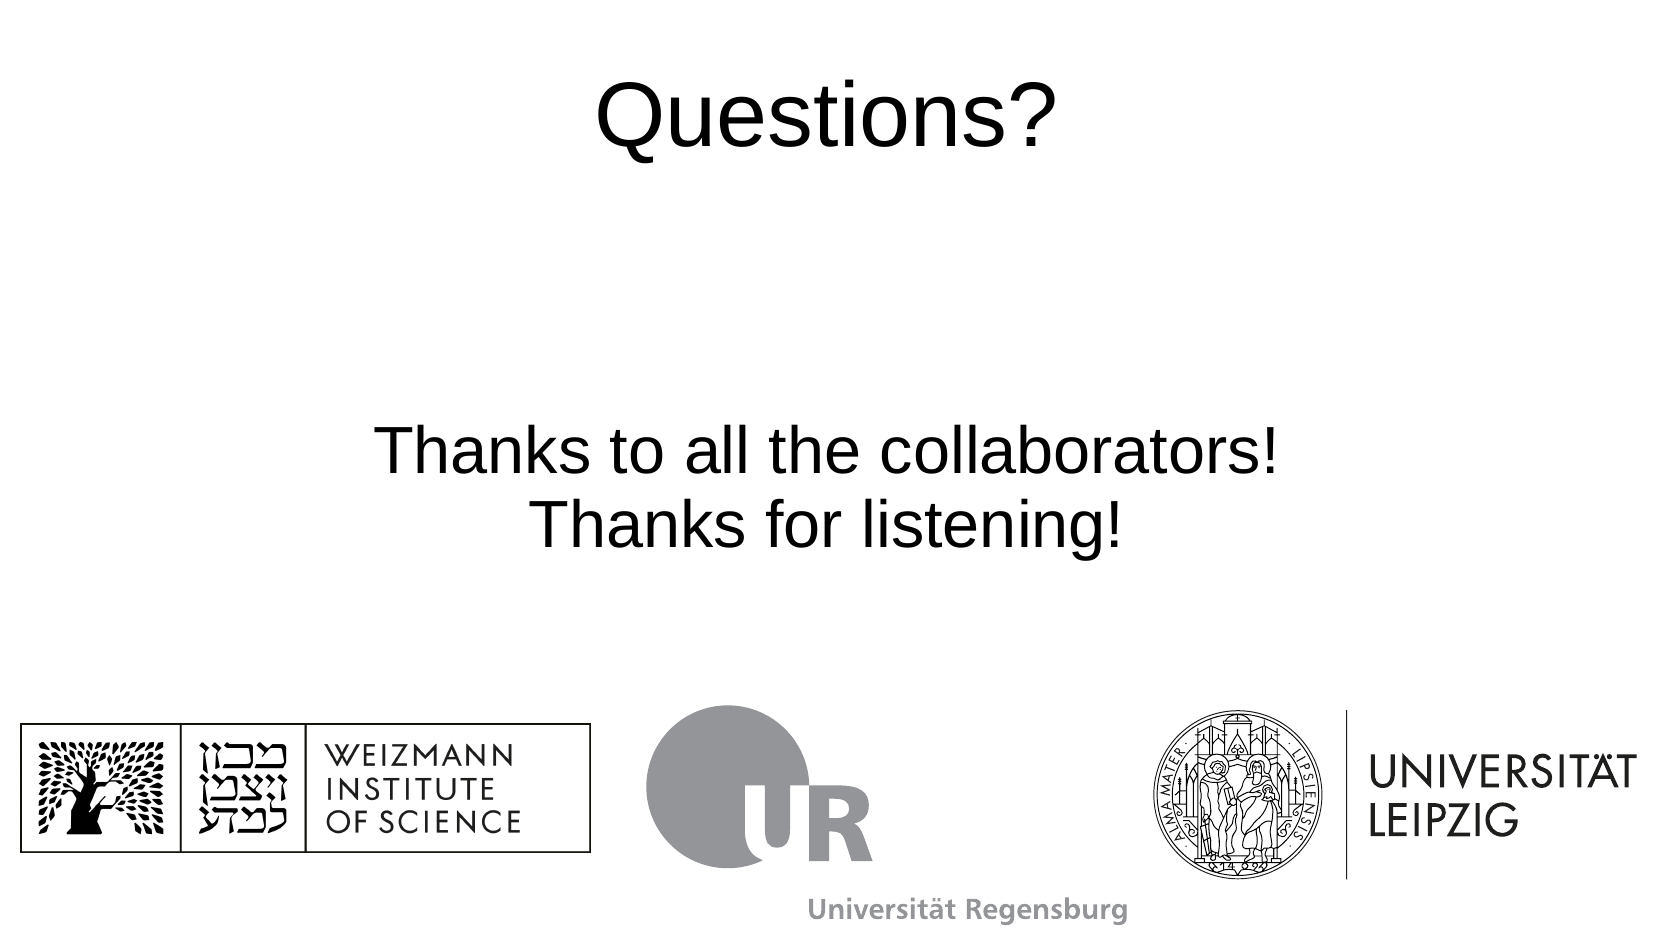

# Questions?
Thanks to all the collaborators!
Thanks for listening!